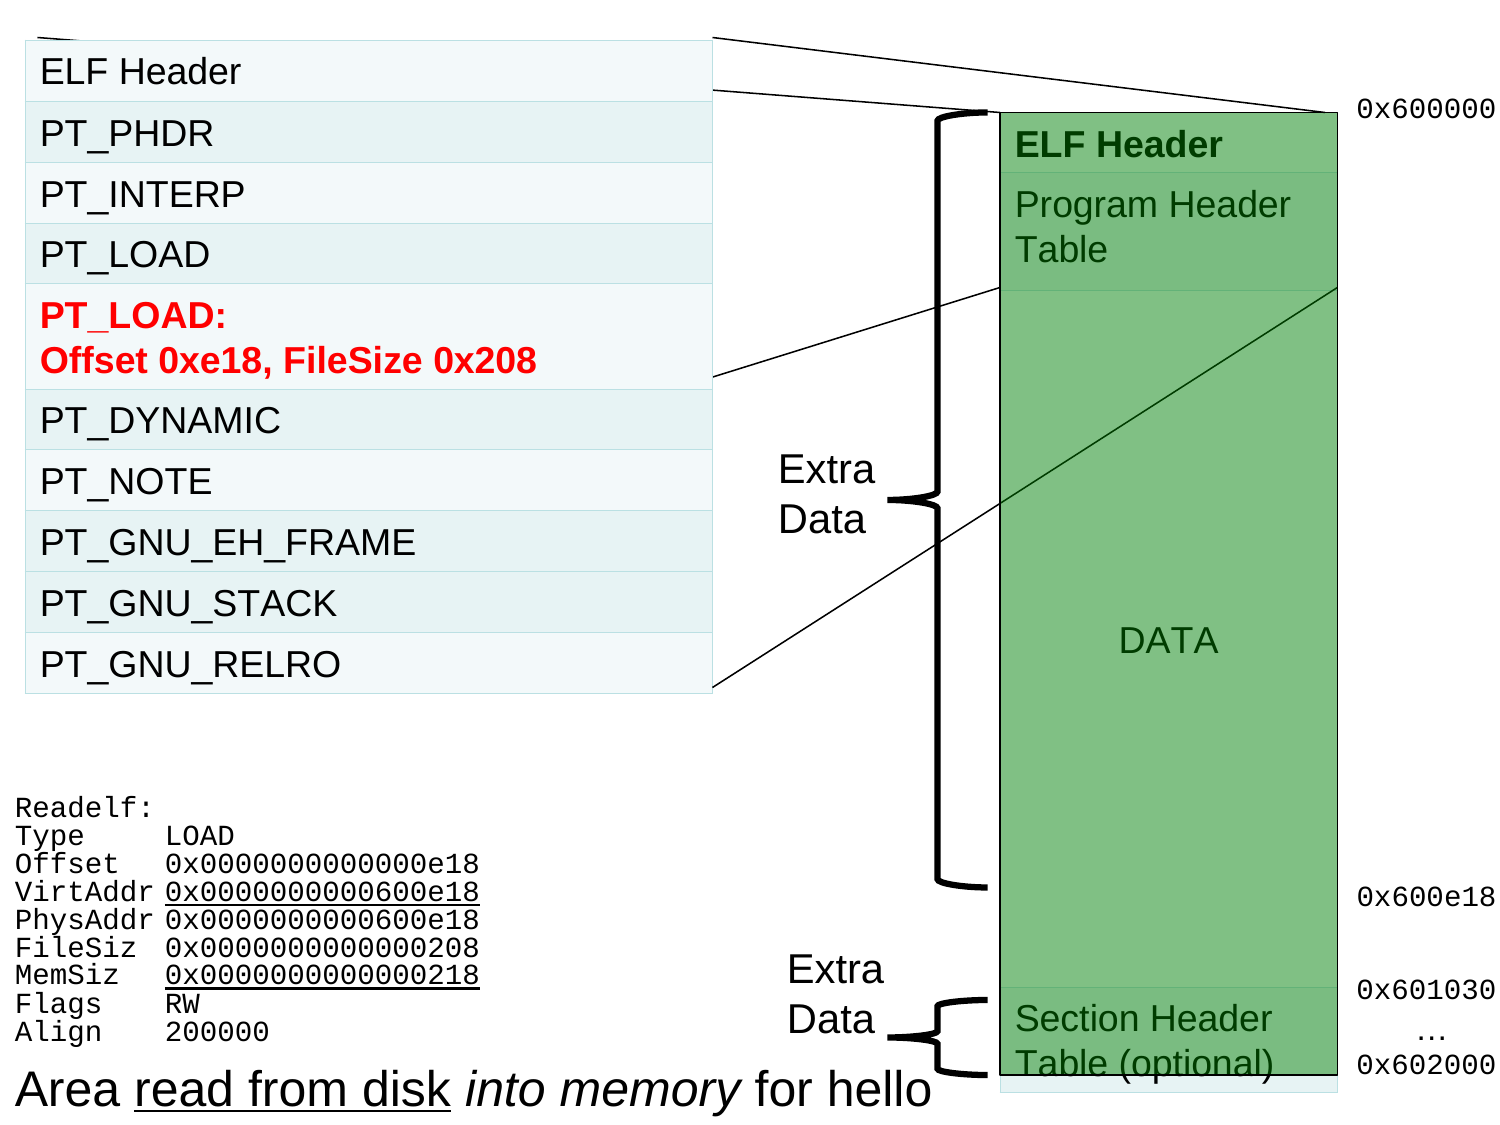

| ELF Header |
| --- |
| PT\_PHDR |
| PT\_INTERP |
| PT\_LOAD |
| PT\_LOAD: Offset 0xe18, FileSize 0x208 |
| PT\_DYNAMIC |
| PT\_NOTE |
| PT\_GNU\_EH\_FRAME |
| PT\_GNU\_STACK |
| PT\_GNU\_RELRO |
0x600000
| ELF Header |
| --- |
| Program Header Table |
| DATA |
| Section Header Table (optional) |
Extra
Data
Readelf:
Type	LOAD
Offset	0x0000000000000e18
VirtAddr	0x0000000000600e18
PhysAddr	0x0000000000600e18
FileSiz	0x0000000000000208
MemSiz	0x0000000000000218
Flags	RW
Align	200000
0x600e18
Extra
Data
0x601030
…
0x602000
Area read from disk into memory for hello